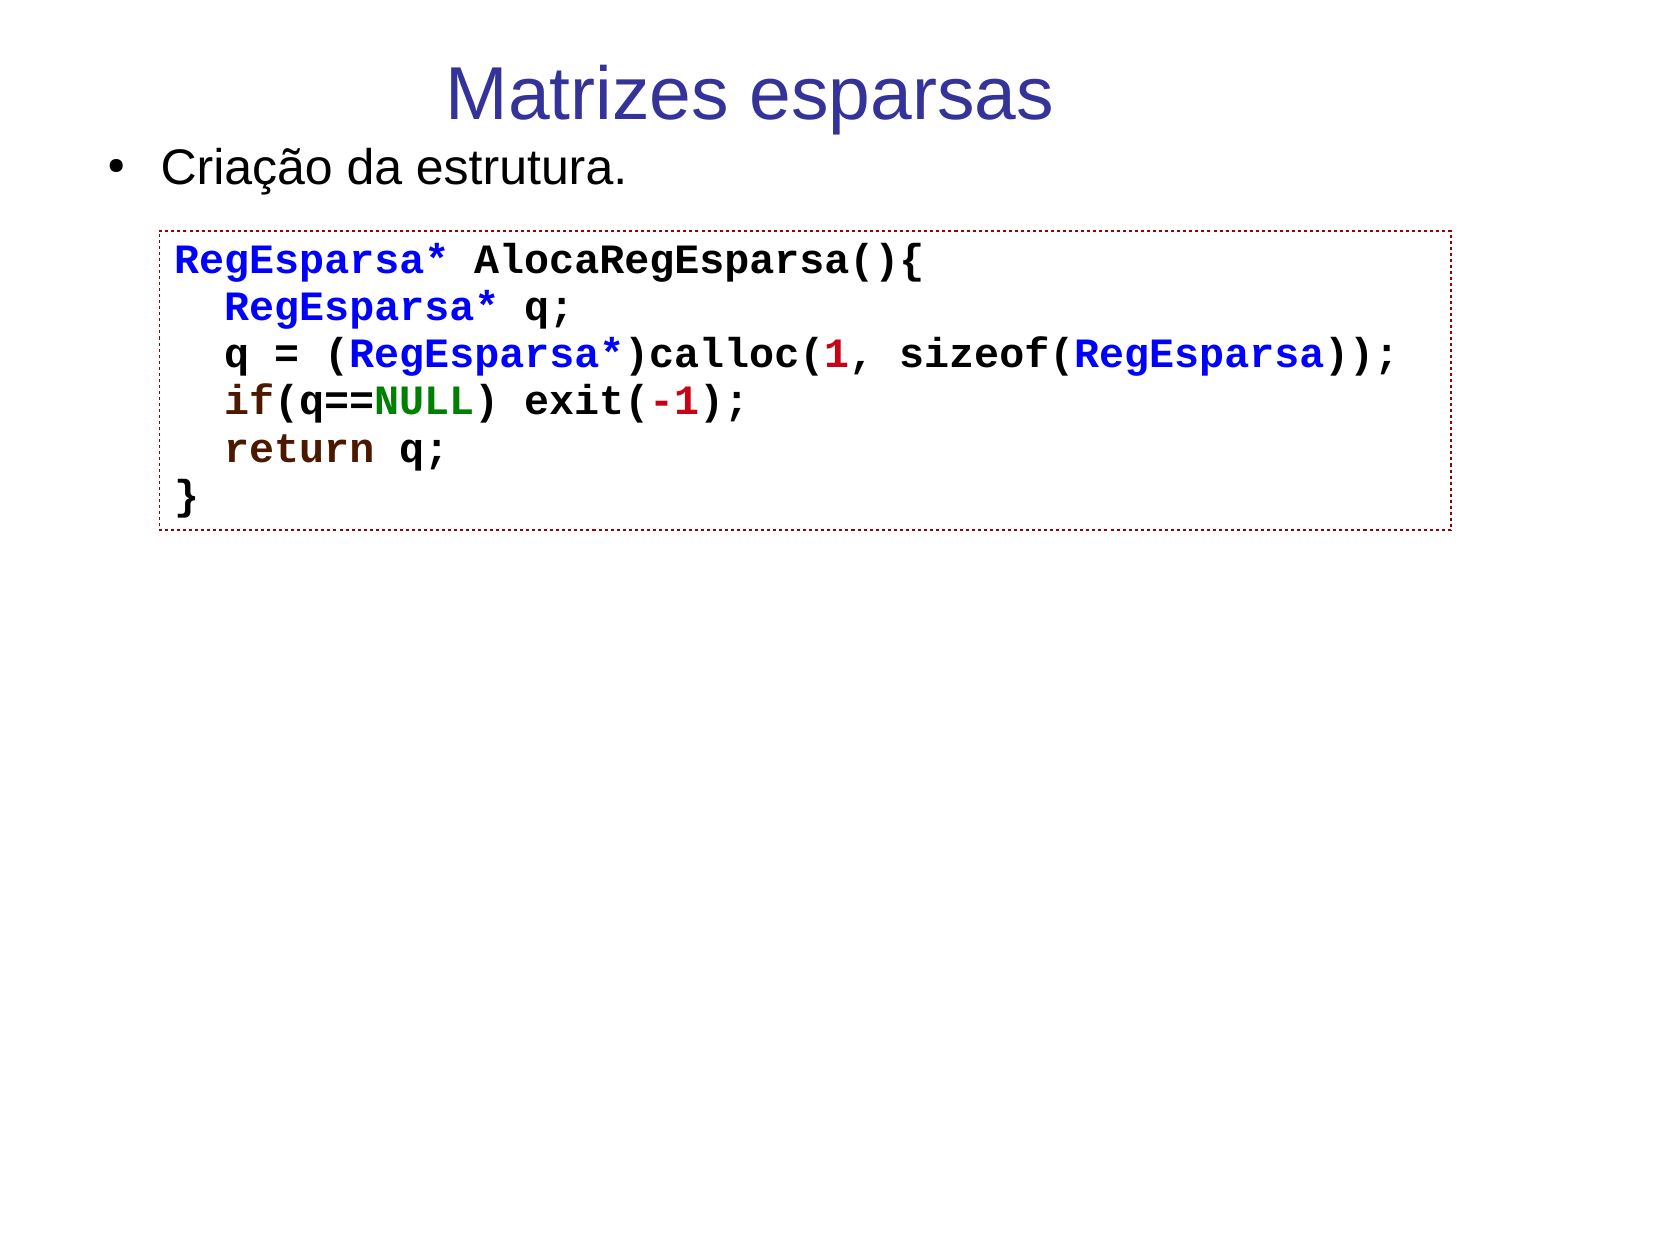

# Matrizes esparsas
Criação da estrutura.
RegEsparsa* AlocaRegEsparsa(){
 RegEsparsa* q;
 q = (RegEsparsa*)calloc(1, sizeof(RegEsparsa));
 if(q==NULL) exit(-1);
 return q;
}